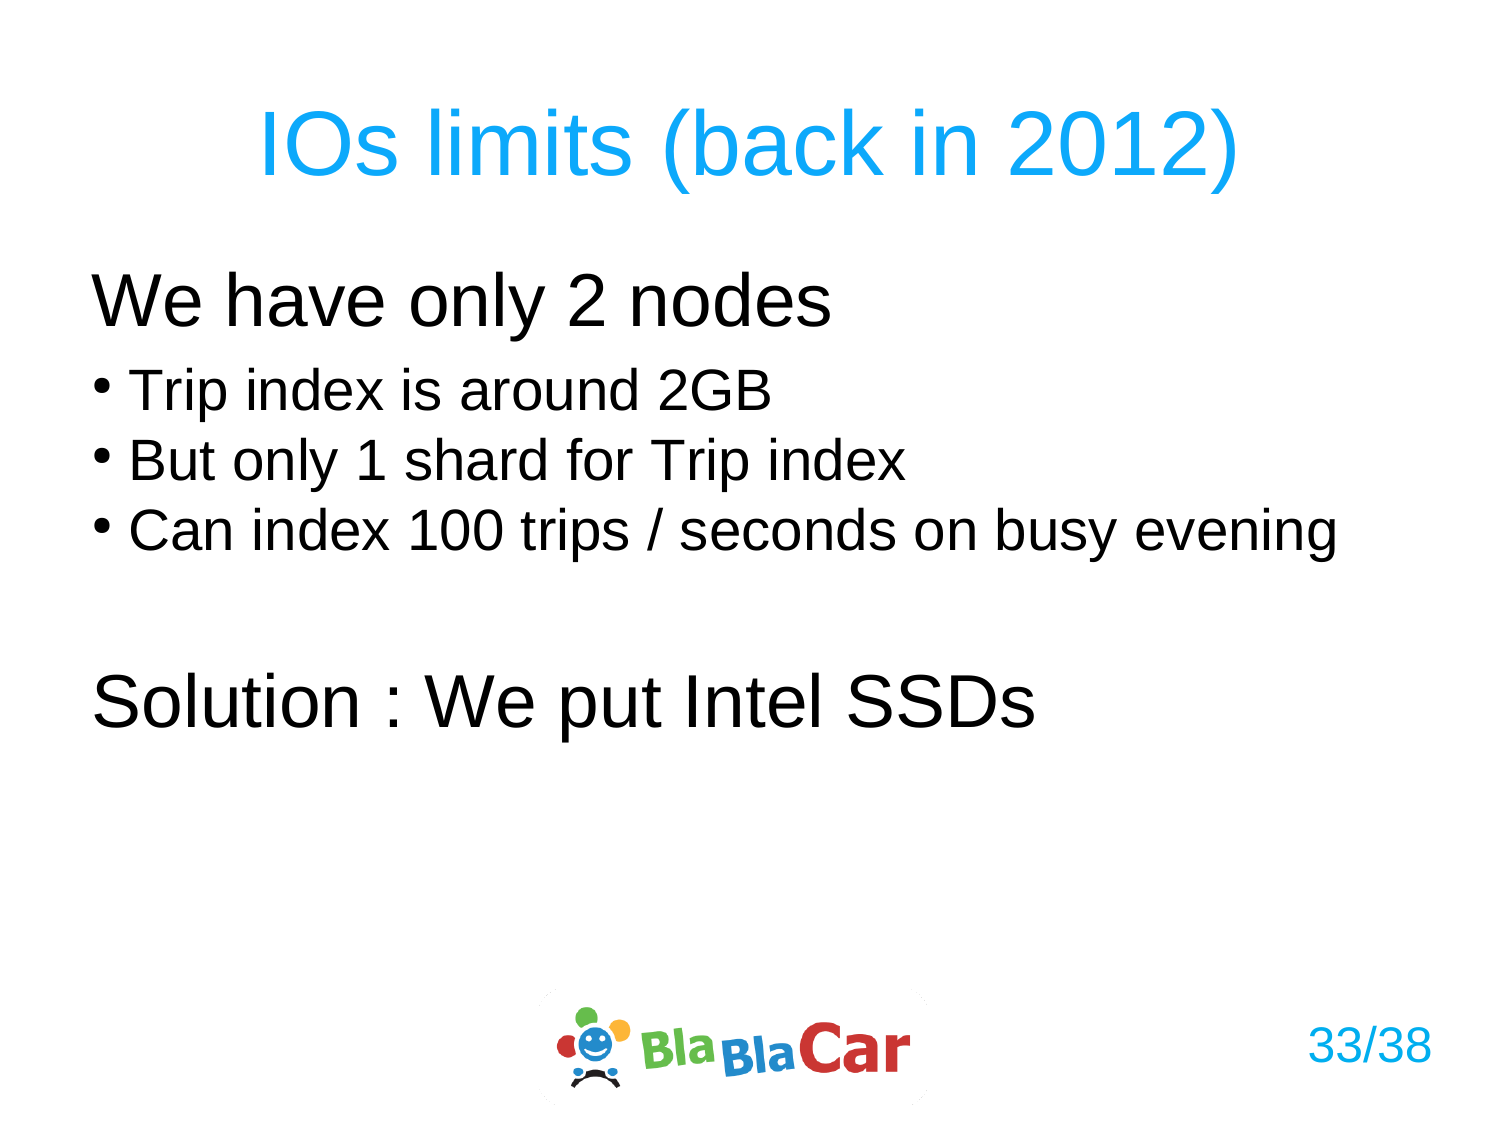

# IOs limits (back in 2012)
We have only 2 nodes
 Trip index is around 2GB
 But only 1 shard for Trip index
 Can index 100 trips / seconds on busy evening
Solution : We put Intel SSDs